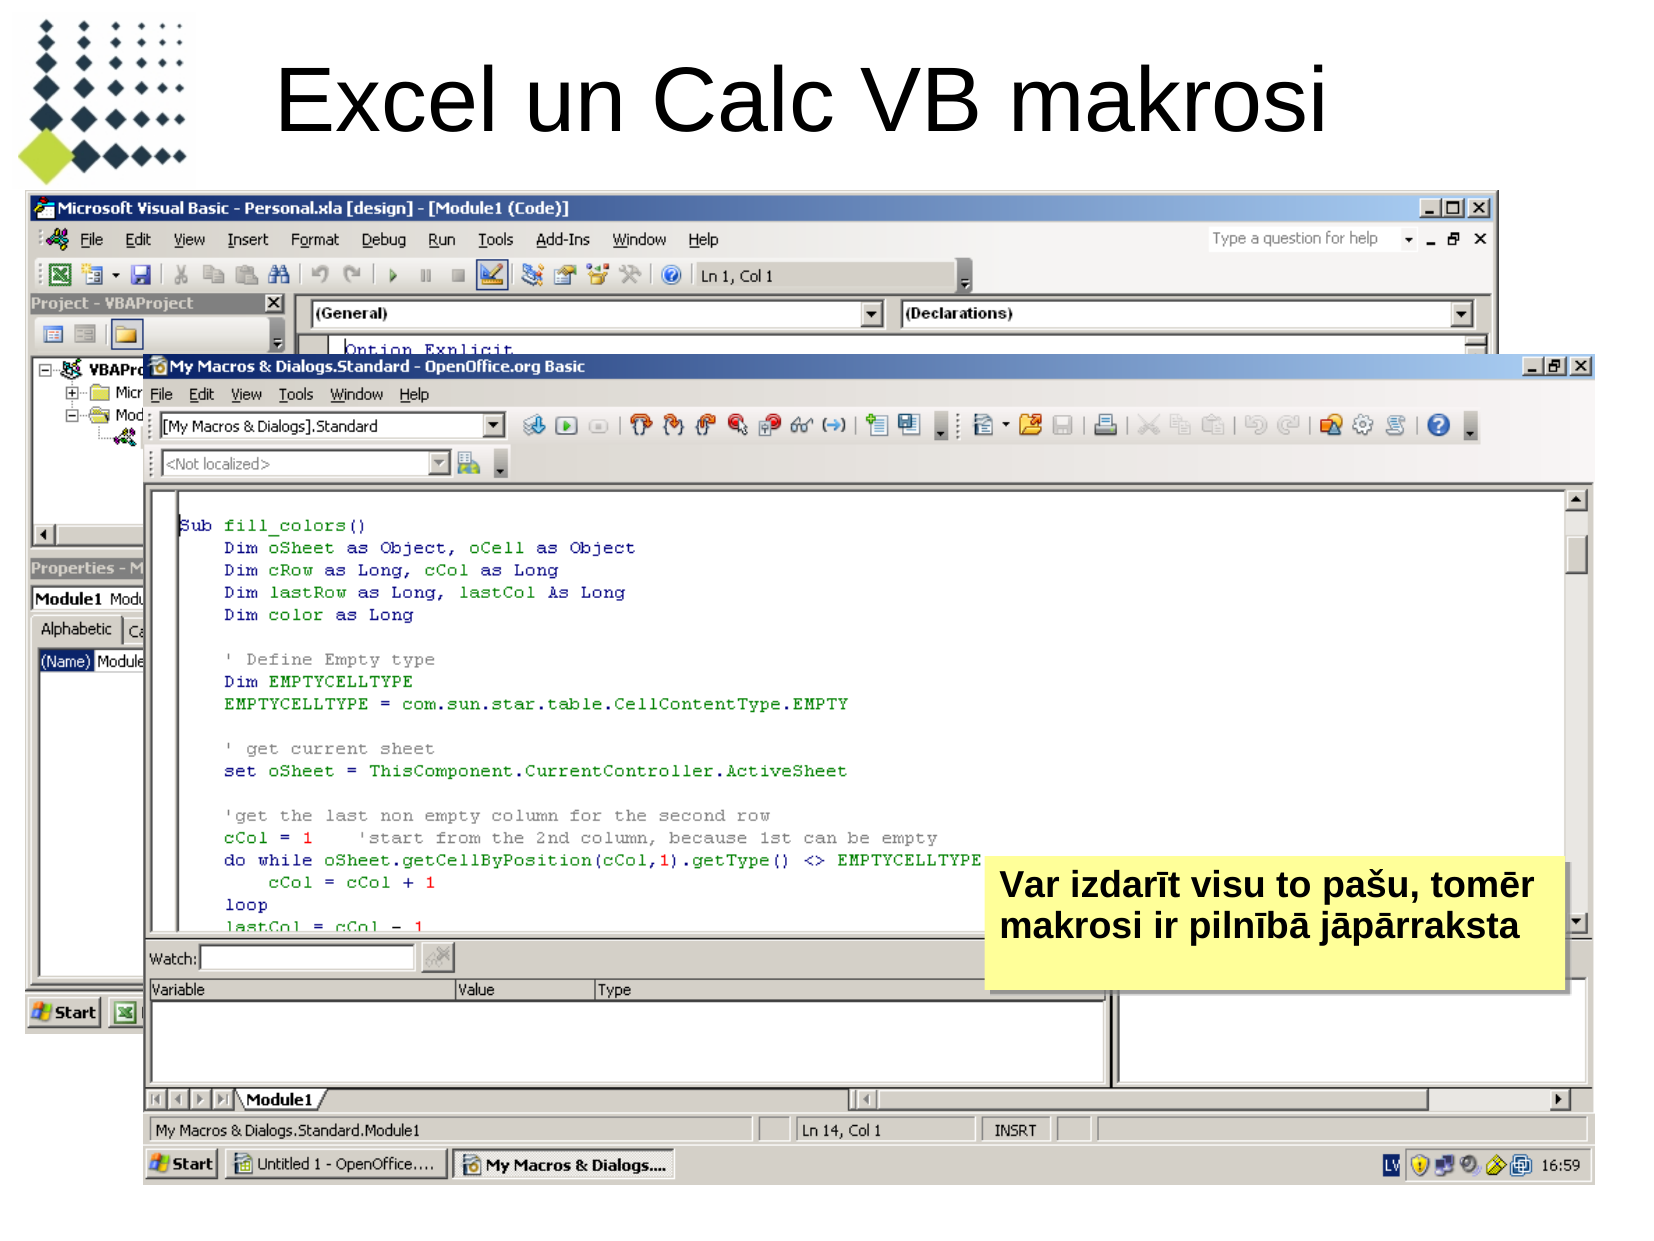

# Excel un Calc VB makrosi
Var izdarīt visu to pašu, tomēr makrosi ir pilnībā jāpārraksta